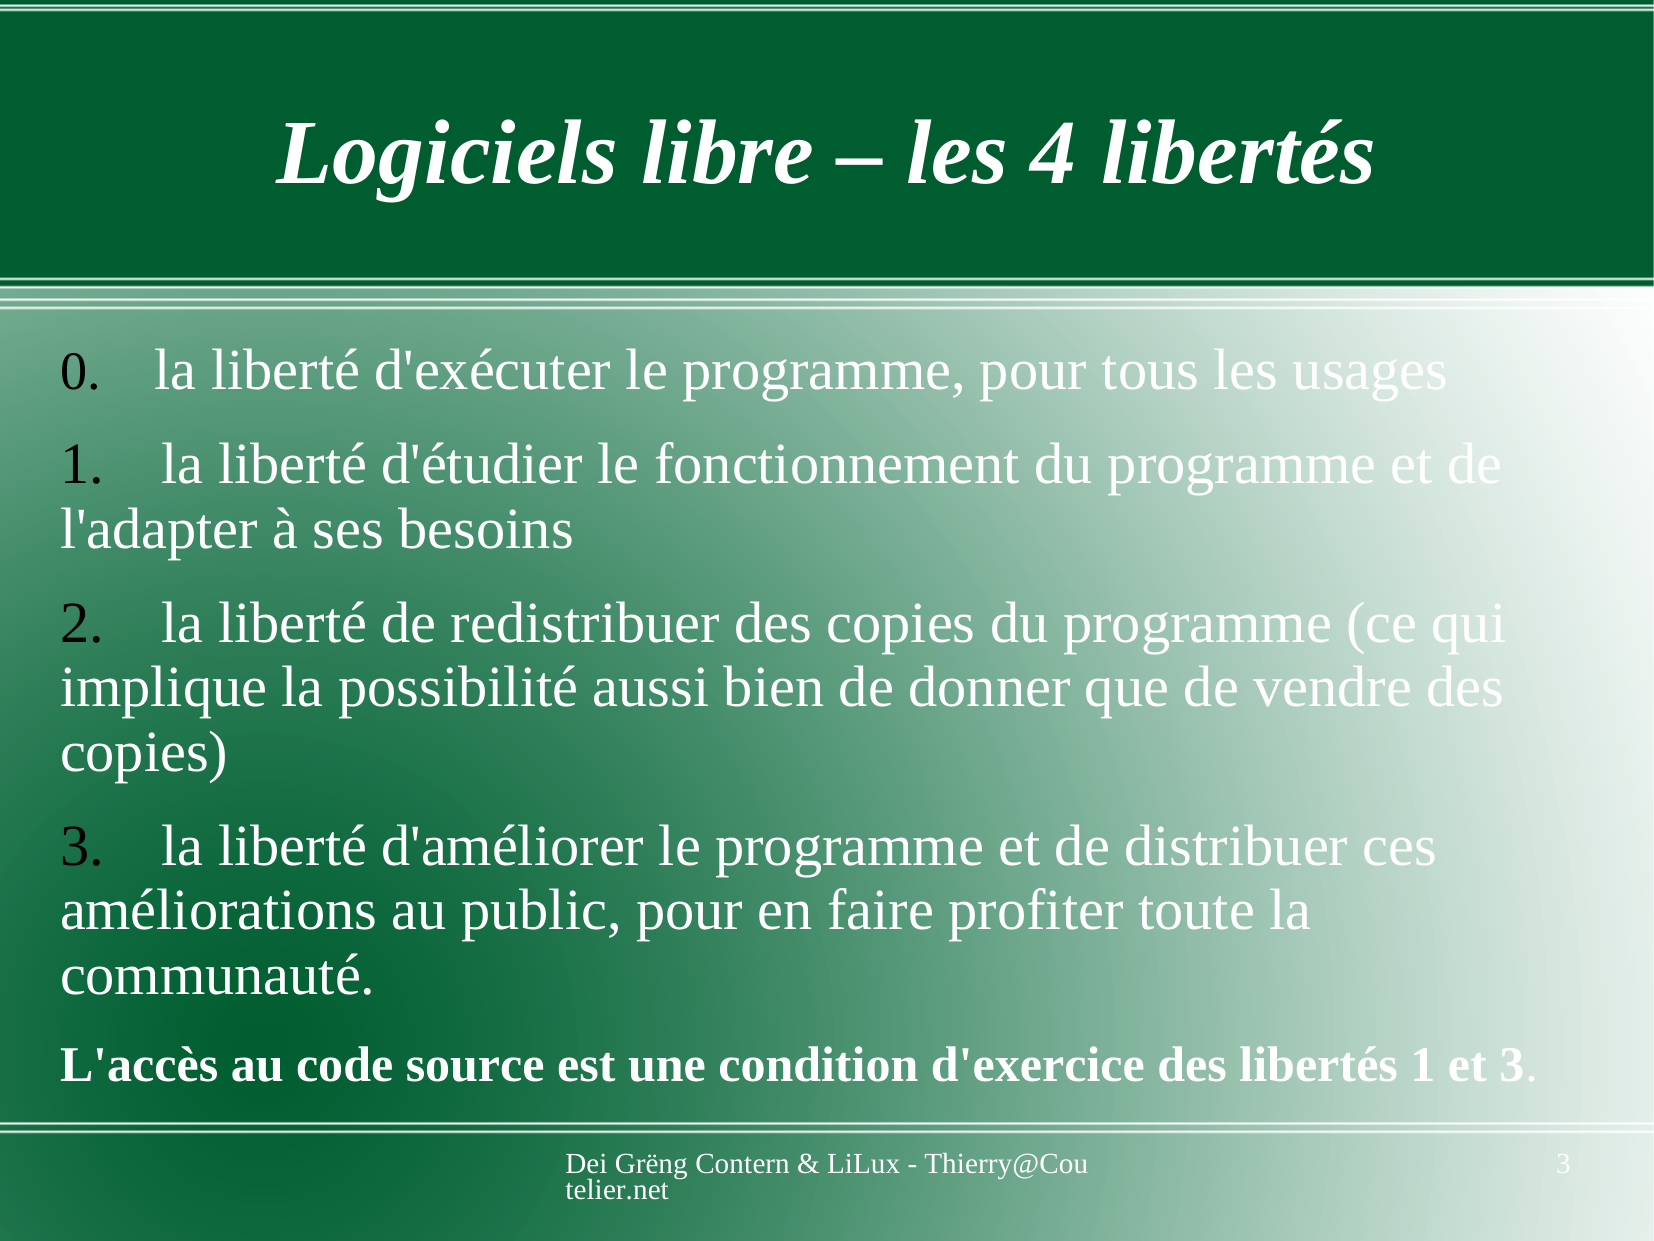

# Logiciels libre – les 4 libertés
 la liberté d'exécuter le programme, pour tous les usages
 la liberté d'étudier le fonctionnement du programme et de l'adapter à ses besoins
 la liberté de redistribuer des copies du programme (ce qui implique la possibilité aussi bien de donner que de vendre des copies)
 la liberté d'améliorer le programme et de distribuer ces améliorations au public, pour en faire profiter toute la communauté.
L'accès au code source est une condition d'exercice des libertés 1 et 3.
Dei Grëng Contern & LiLux - Thierry@Coutelier.net
3